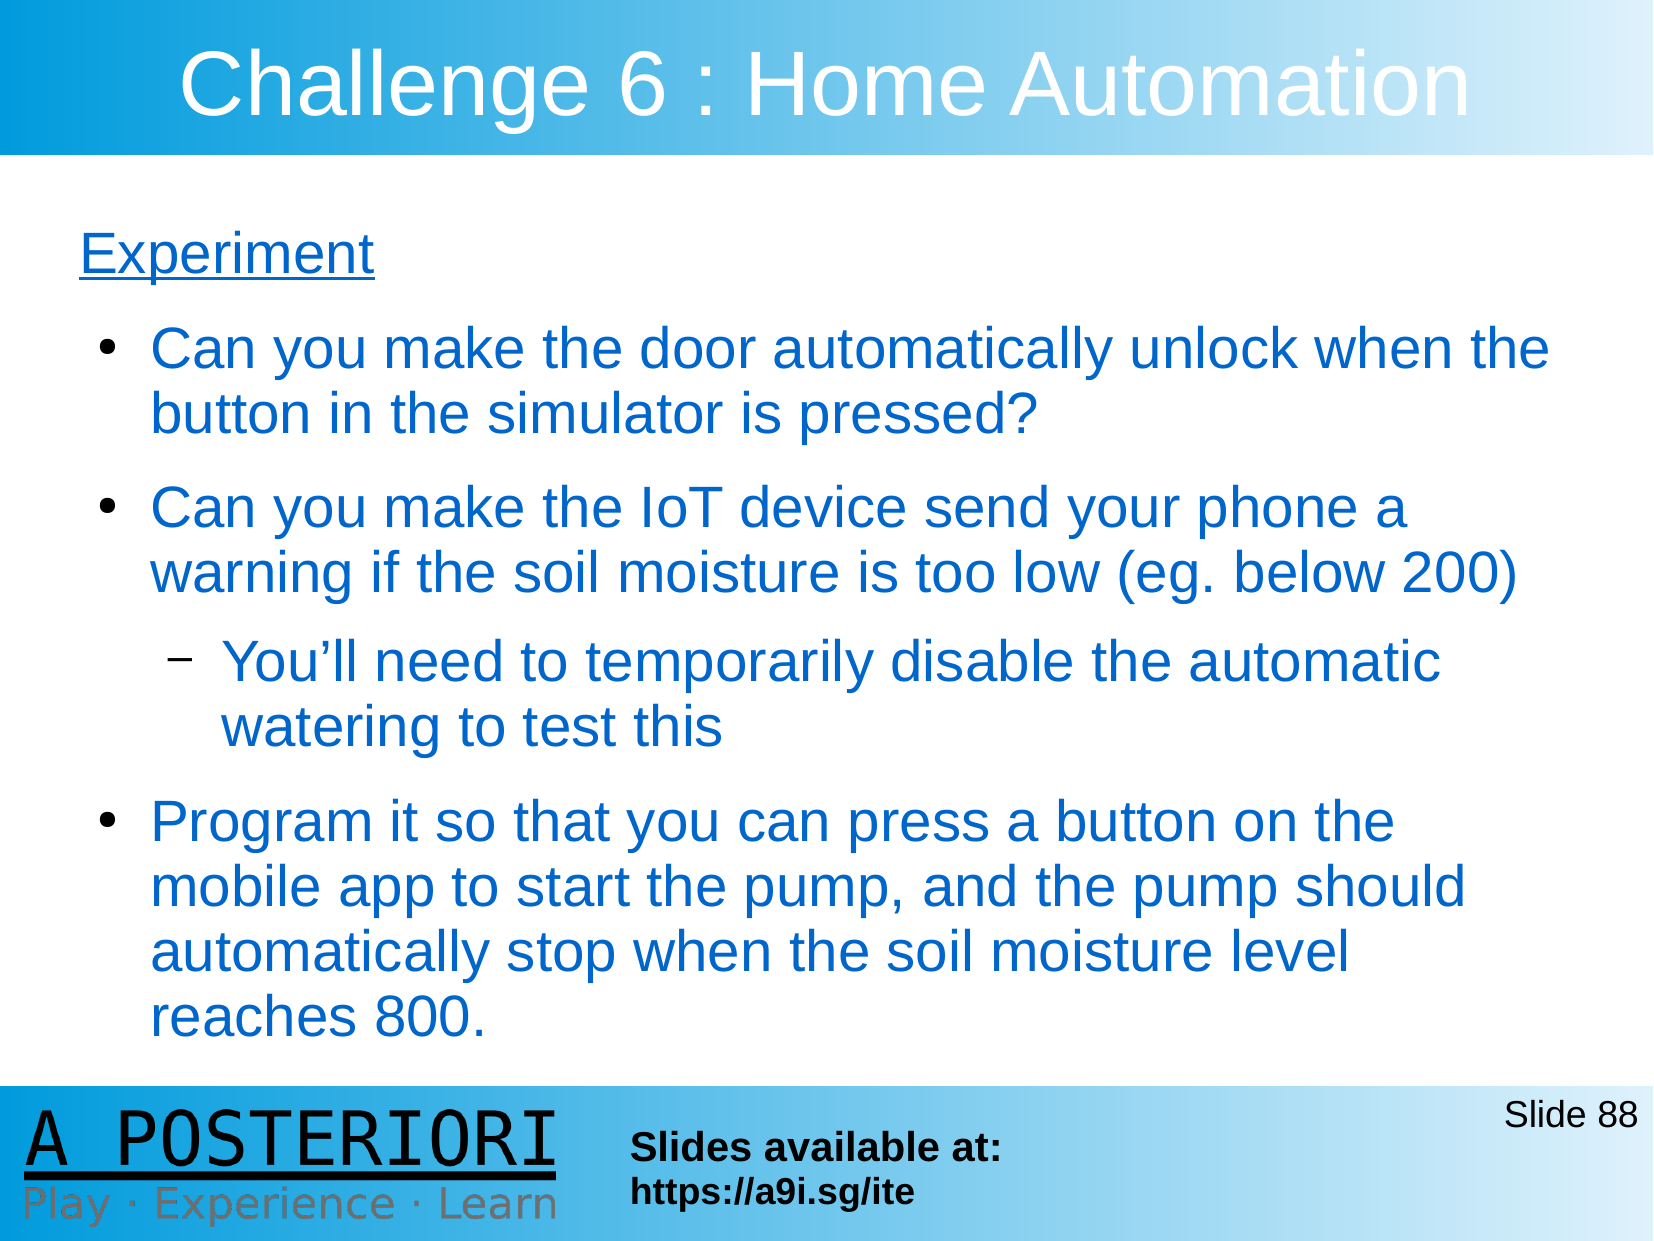

# Challenge 6 : Home Automation
Experiment
Can you make the door automatically unlock when the button in the simulator is pressed?
Can you make the IoT device send your phone a warning if the soil moisture is too low (eg. below 200)
You’ll need to temporarily disable the automatic watering to test this
Program it so that you can press a button on the mobile app to start the pump, and the pump should automatically stop when the soil moisture level reaches 800.